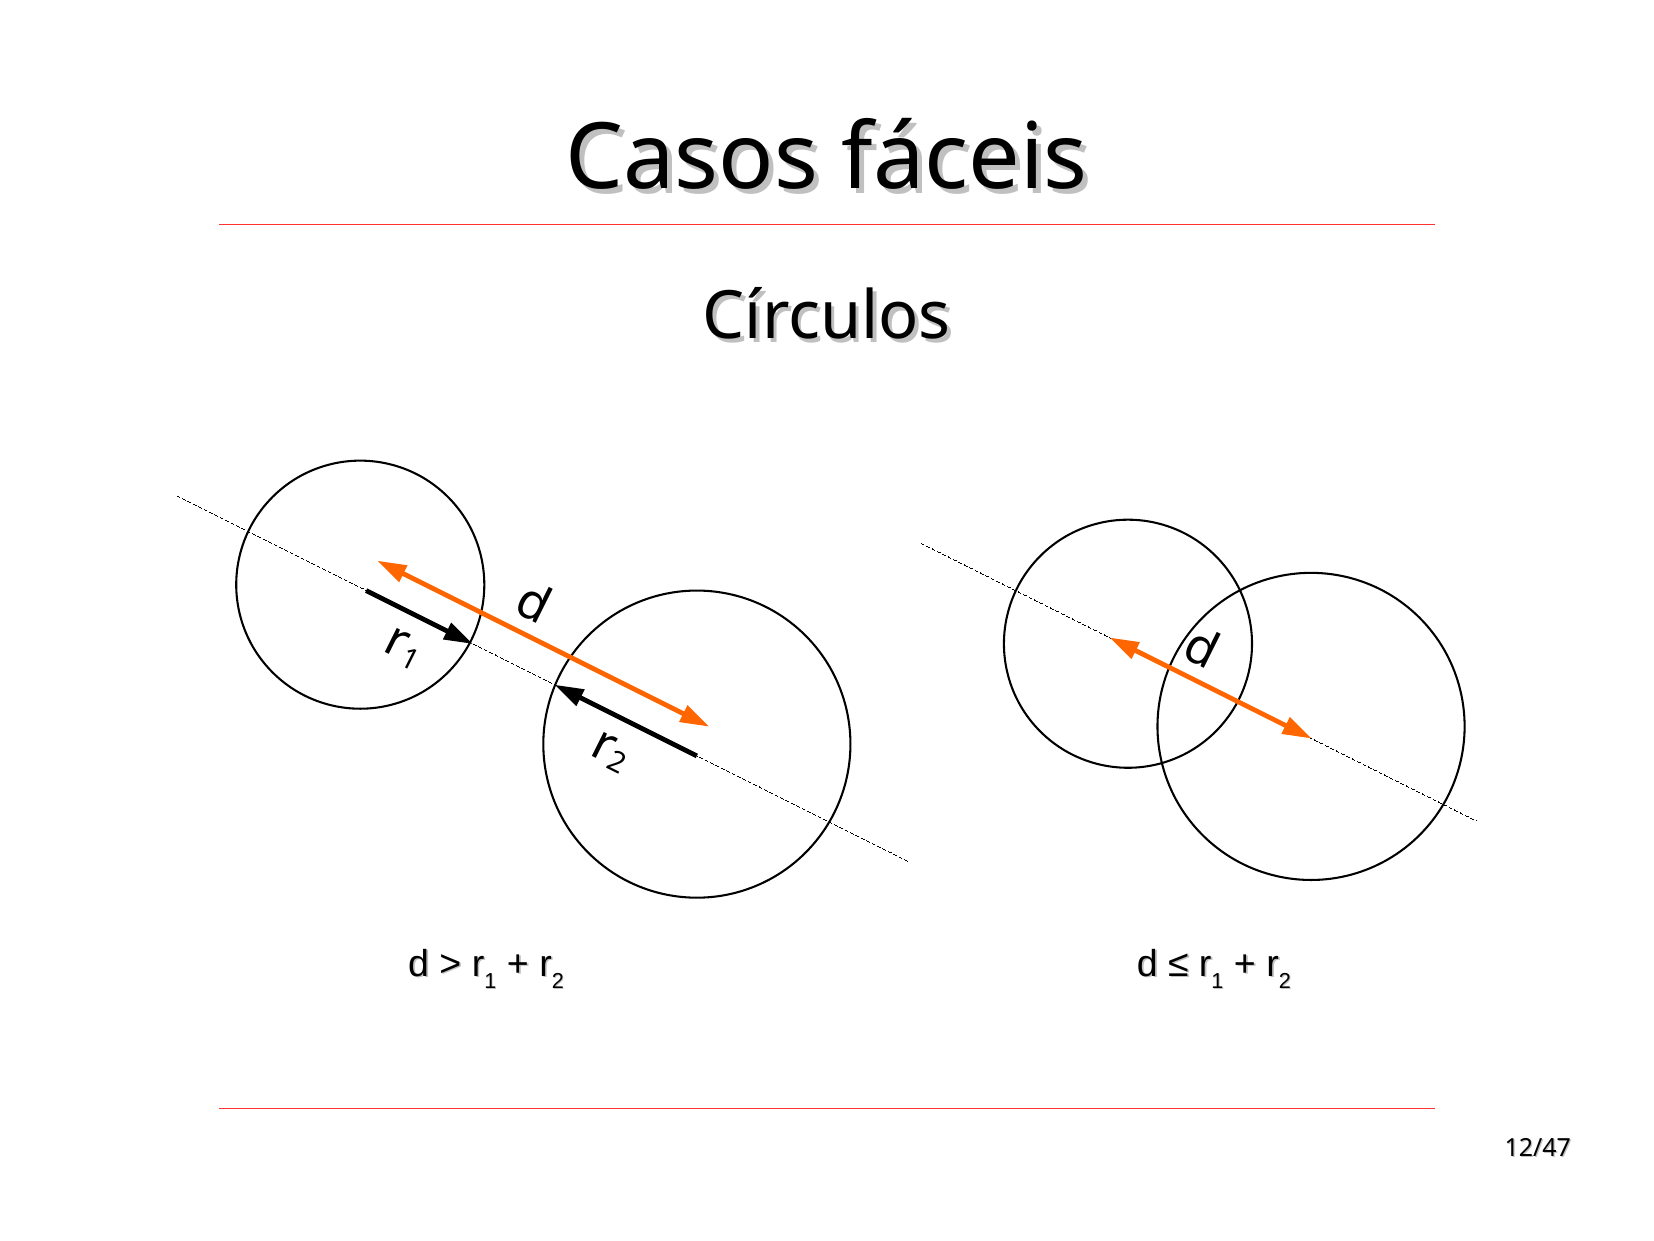

# Casos fáceis
Círculos
d
r1
d
r2
d > r1 + r2
d ≤ r1 + r2
12